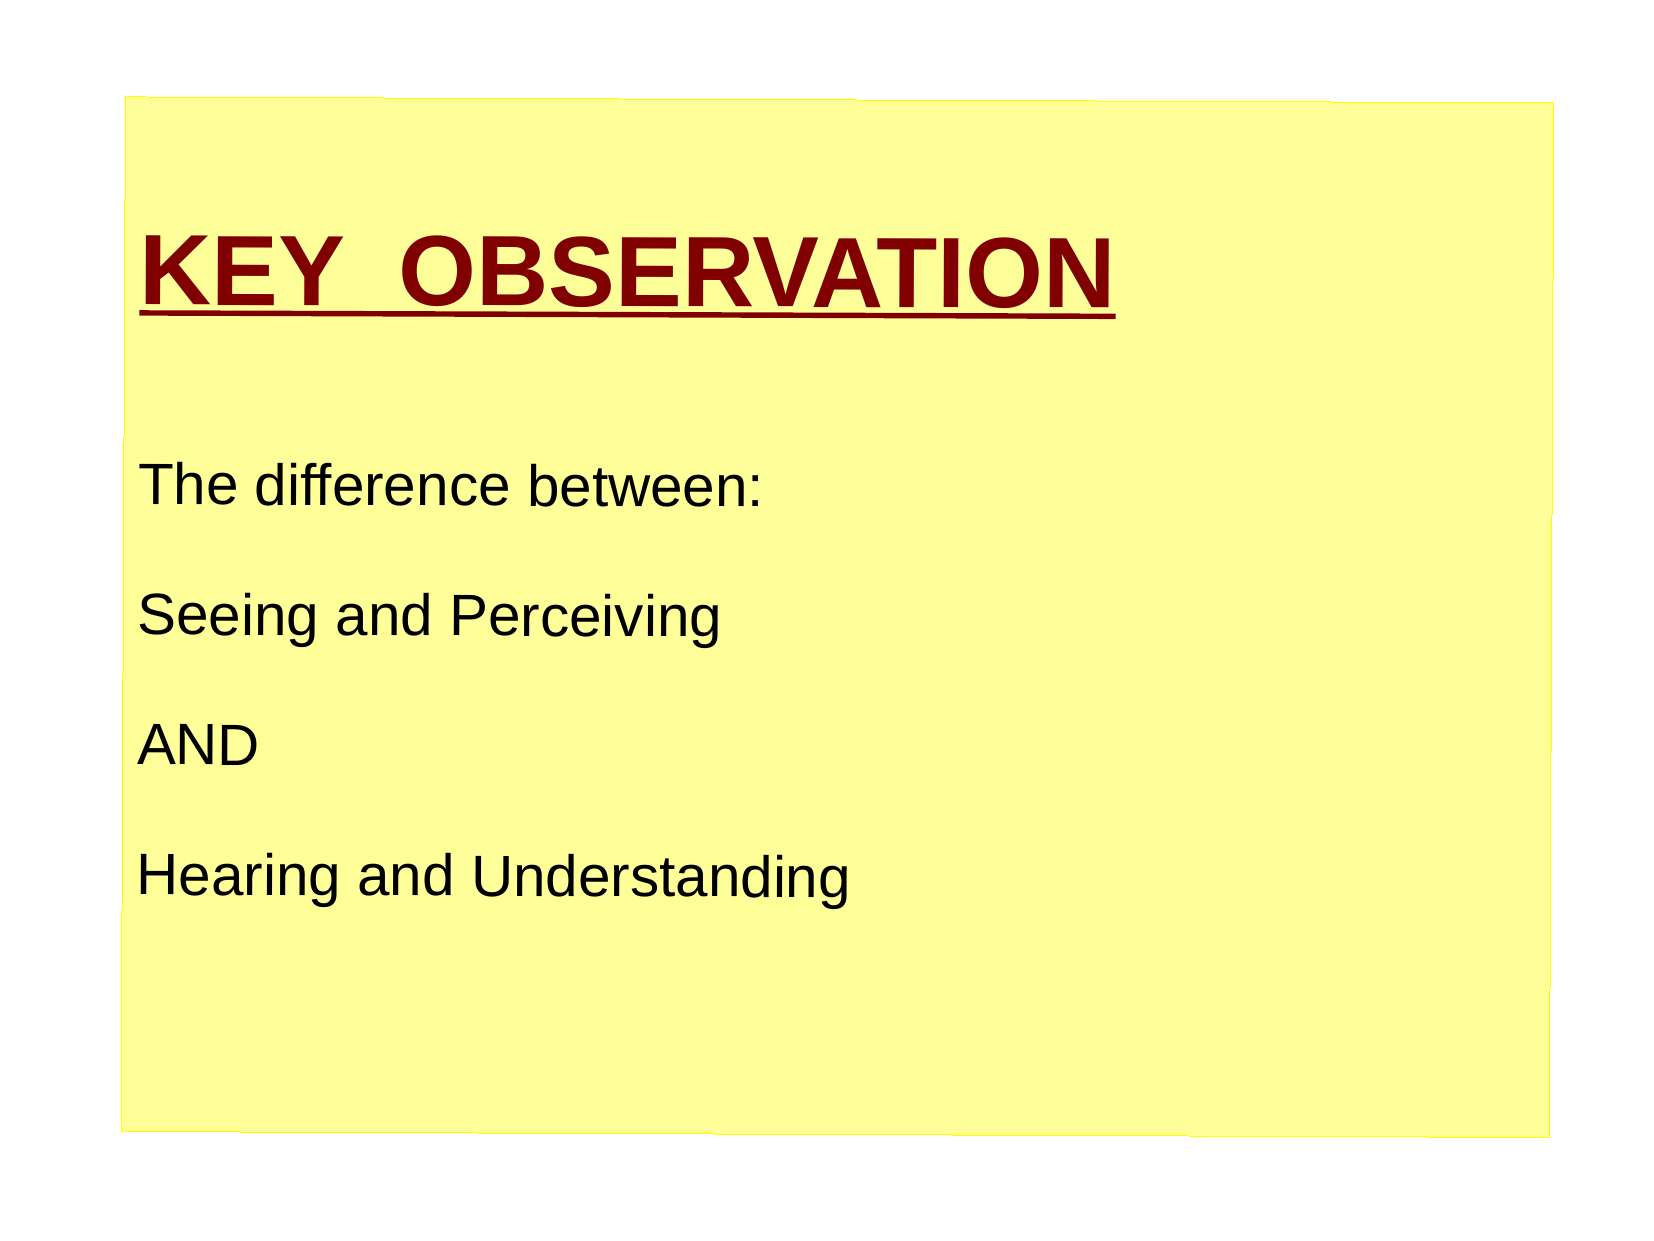

KEY OBSERVATION
The difference between:
Seeing and Perceiving
AND
Hearing and Understanding